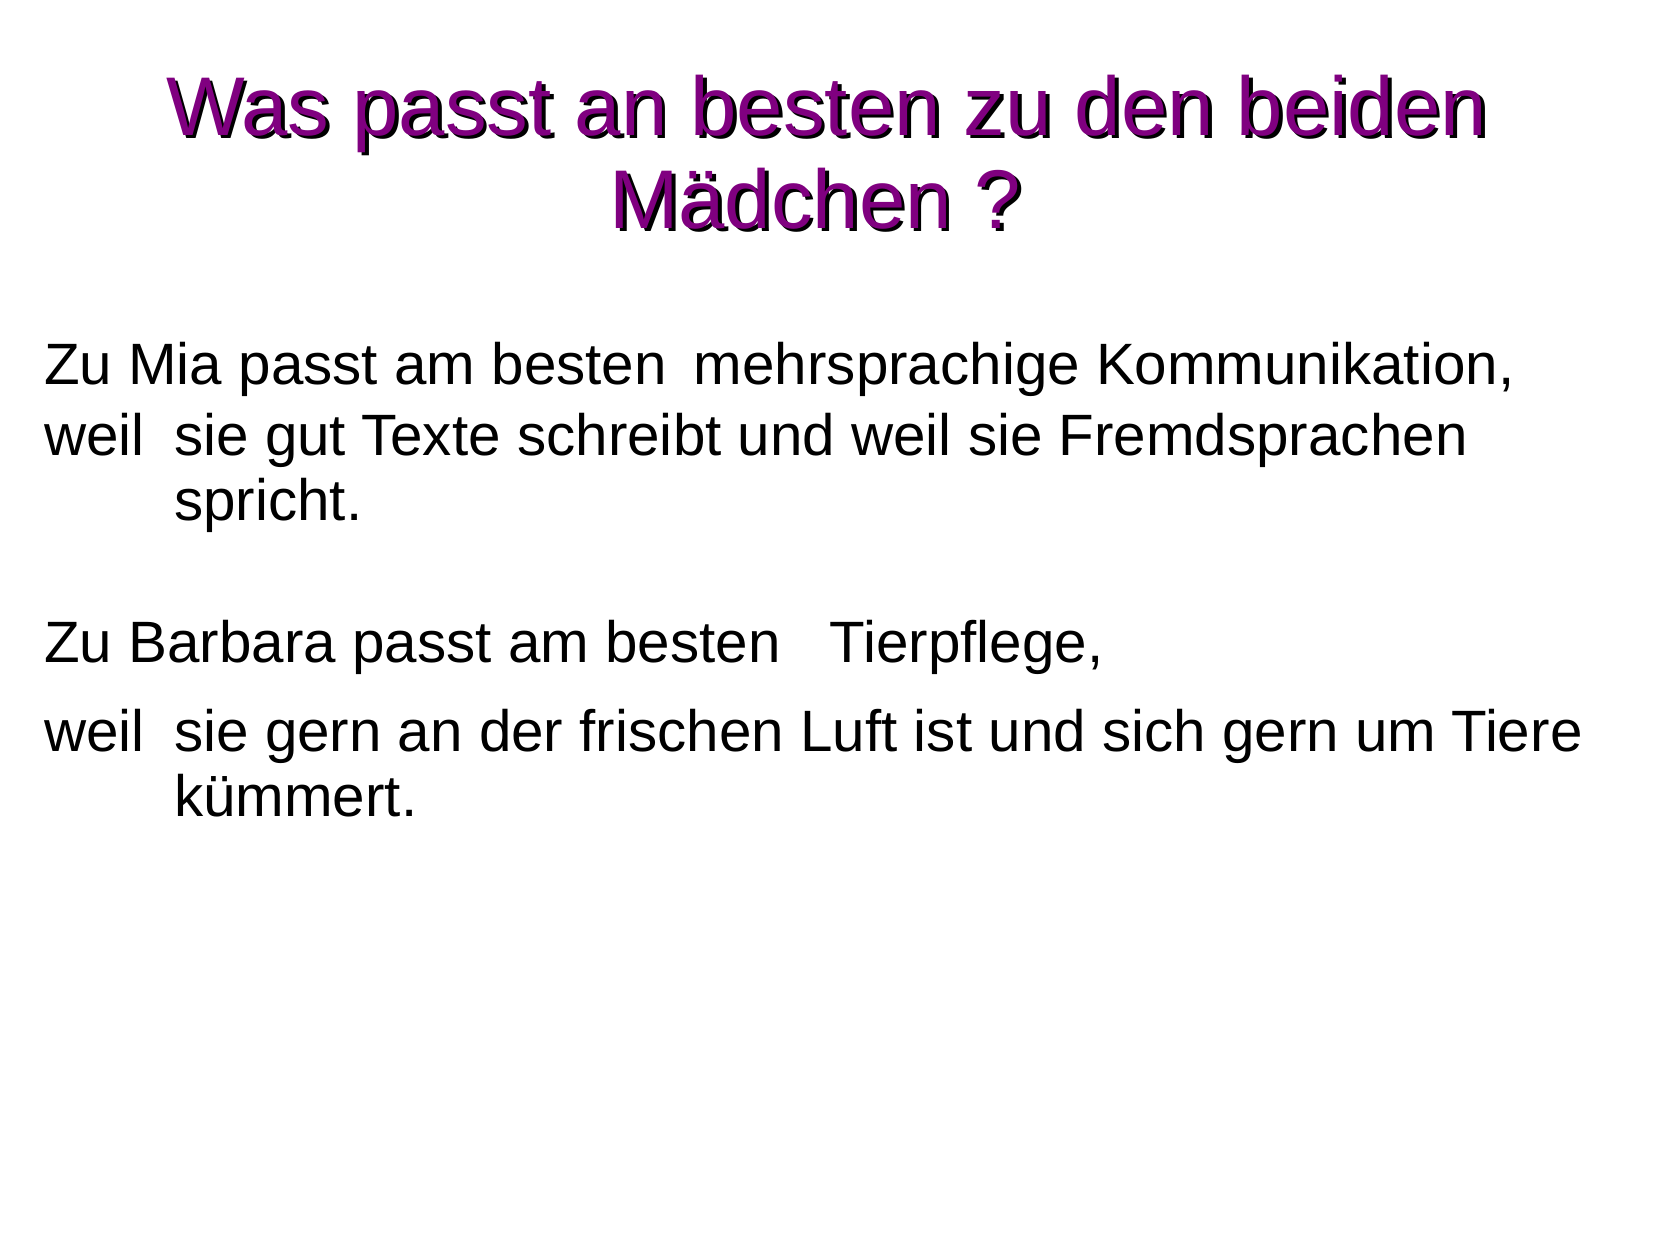

# Was passt an besten zu den beiden Mädchen ?
Zu Mia passt am besten
mehrsprachige Kommunikation,
weil
sie gut Texte schreibt und weil sie Fremdsprachen spricht.
Zu Barbara passt am besten
Tierpflege,
weil
sie gern an der frischen Luft ist und sich gern um Tiere kümmert.